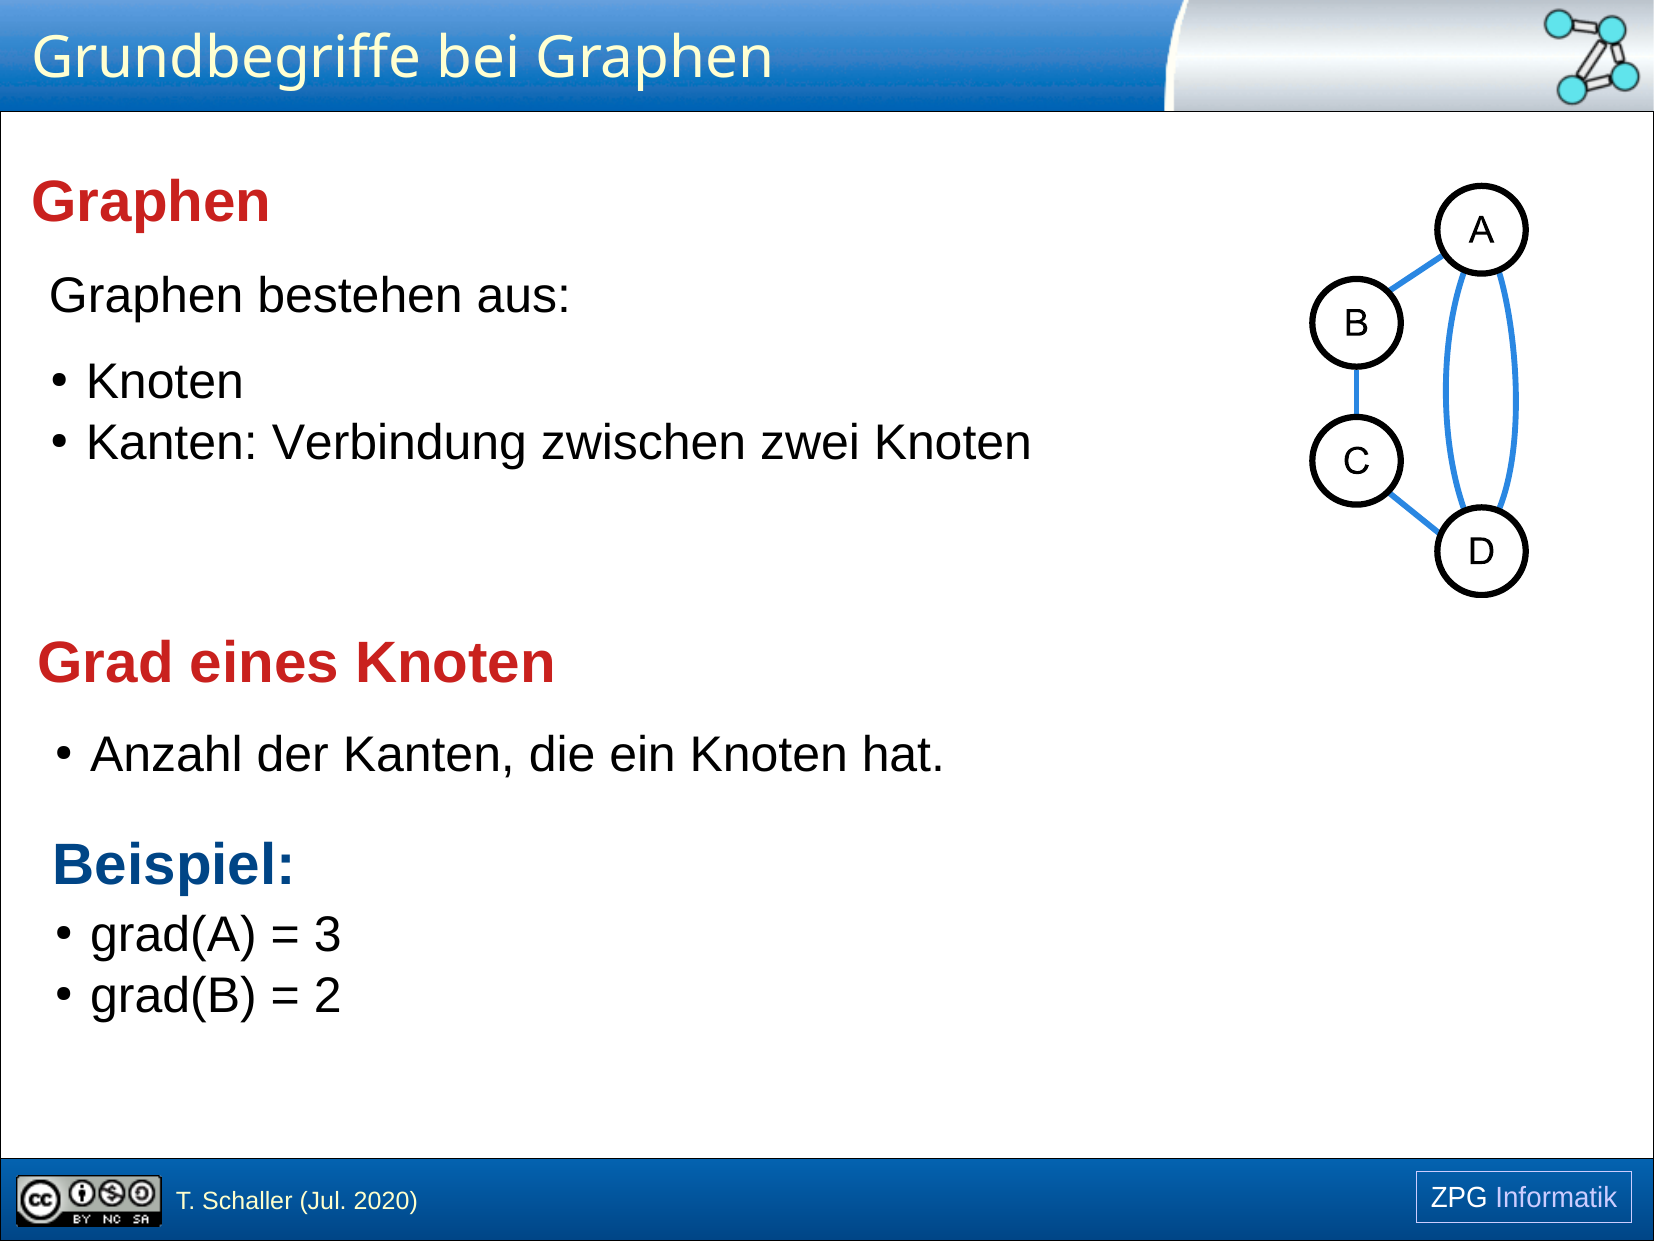

# Grundbegriffe bei Graphen
Graphen
Graphen bestehen aus:
Knoten
Kanten: Verbindung zwischen zwei Knoten
Grad eines Knoten
Anzahl der Kanten, die ein Knoten hat.
Beispiel:
grad(A) = 3
grad(B) = 2
3